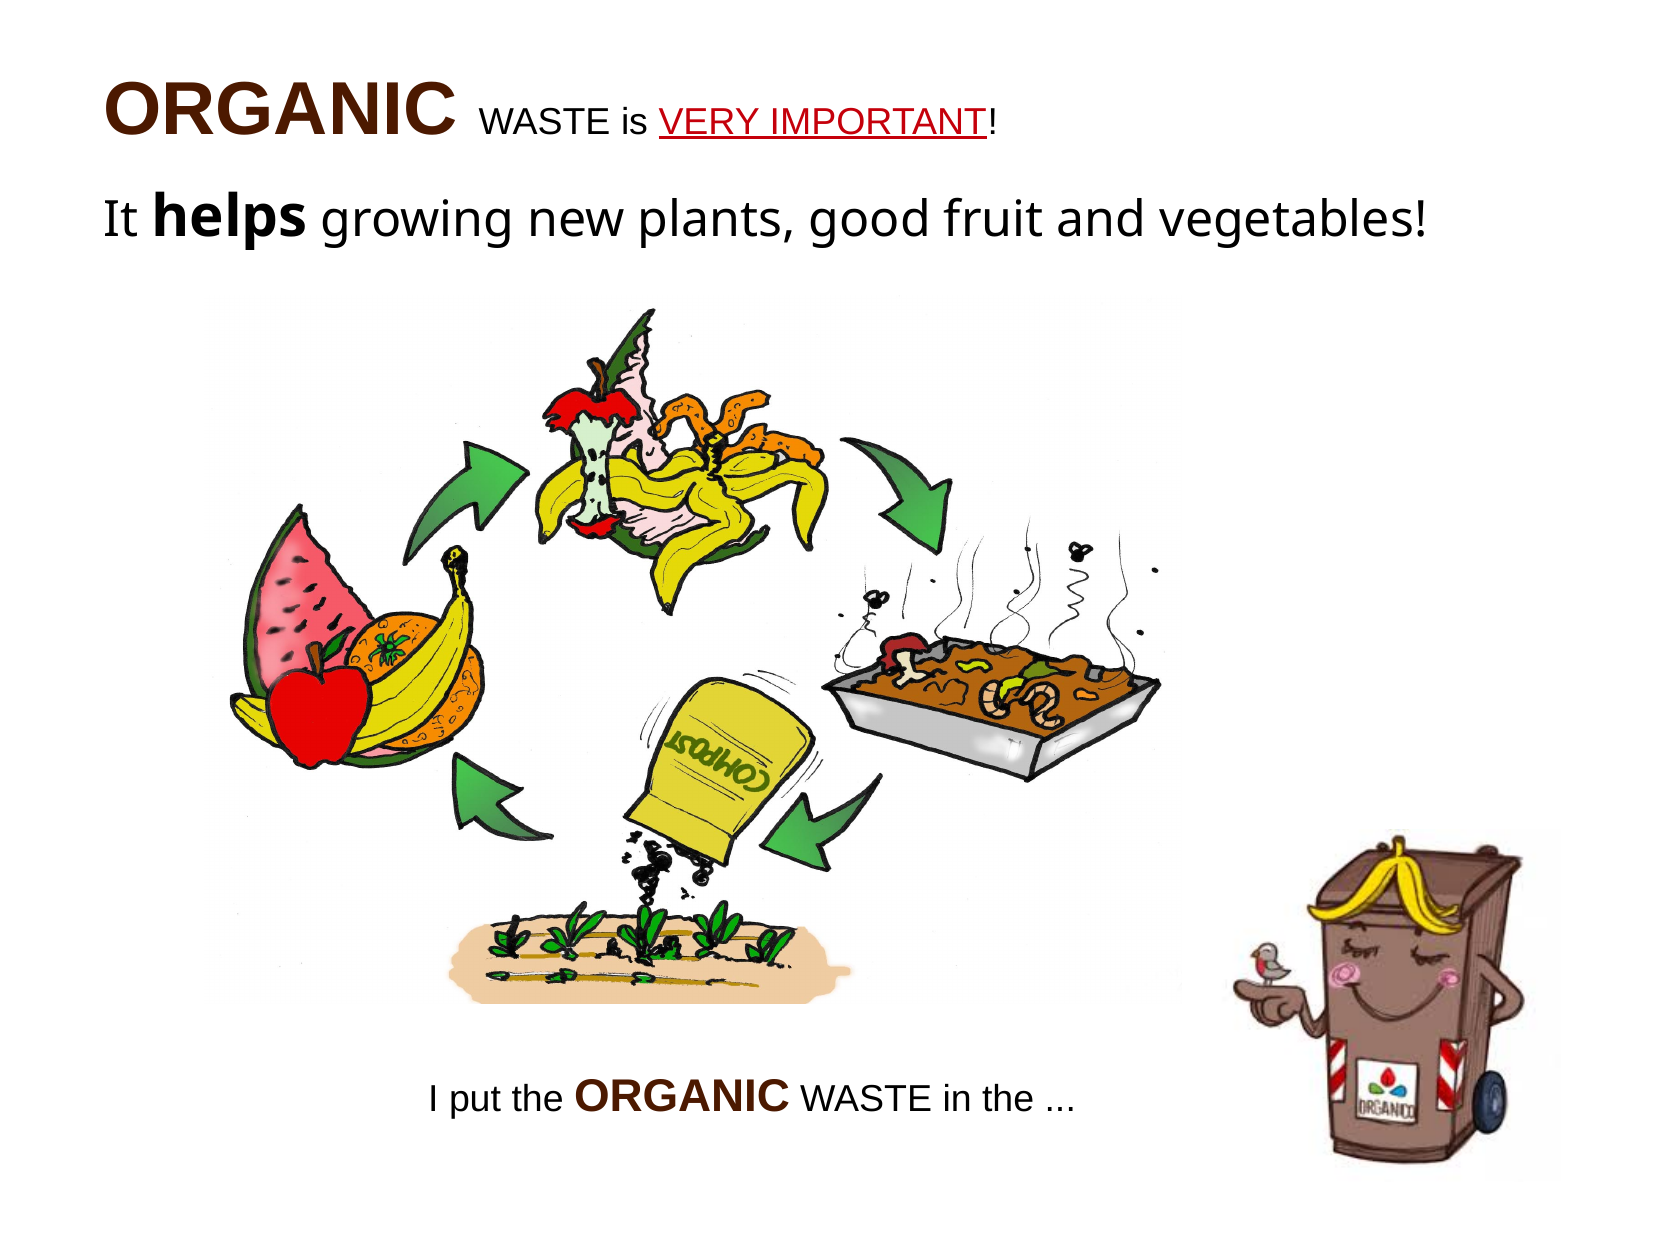

ORGANIC WASTE is VERY IMPORTANT!
It helps growing new plants, good fruit and vegetables!
I put the ORGANIC WASTE in the ...